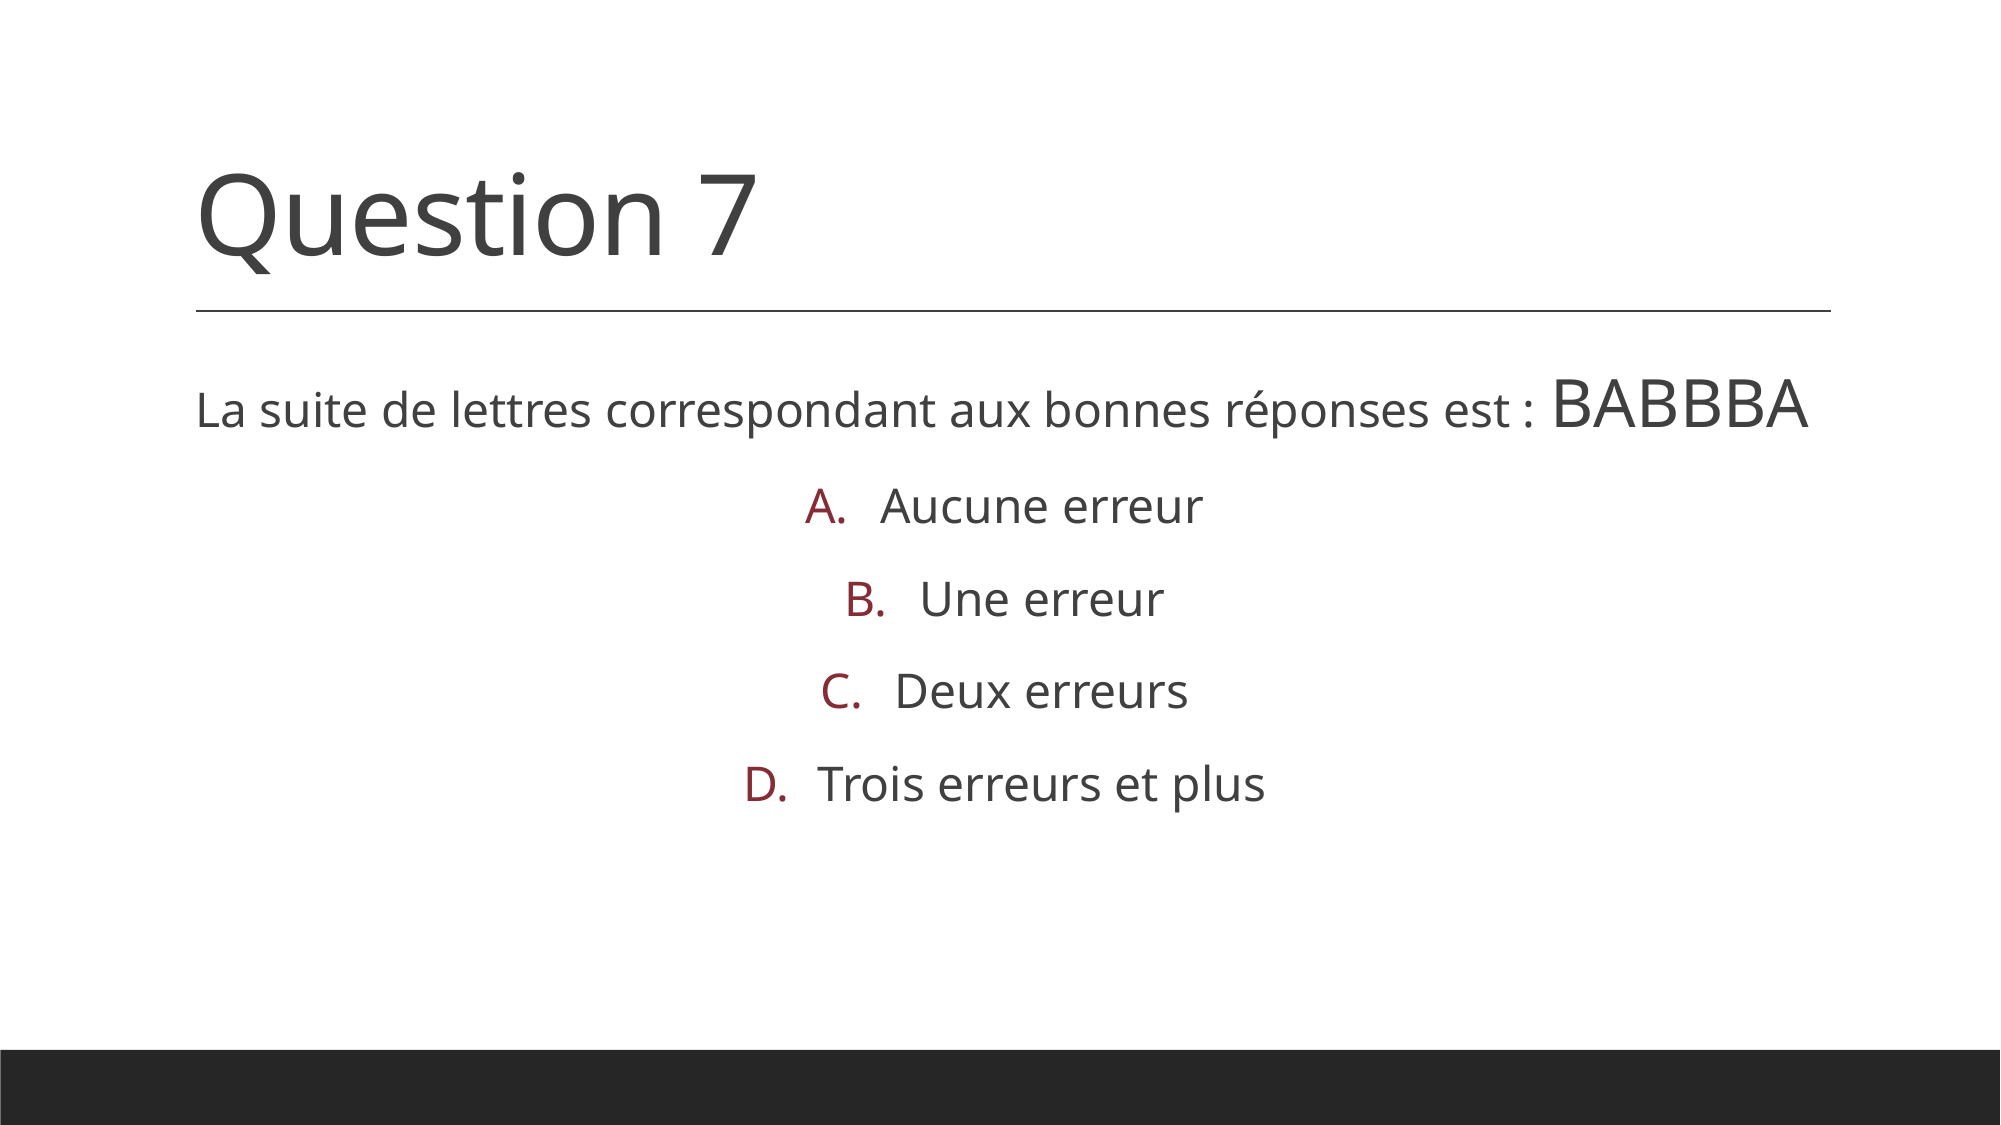

Question 7
La suite de lettres correspondant aux bonnes réponses est : BABBBA
Aucune erreur
Une erreur
Deux erreurs
Trois erreurs et plus